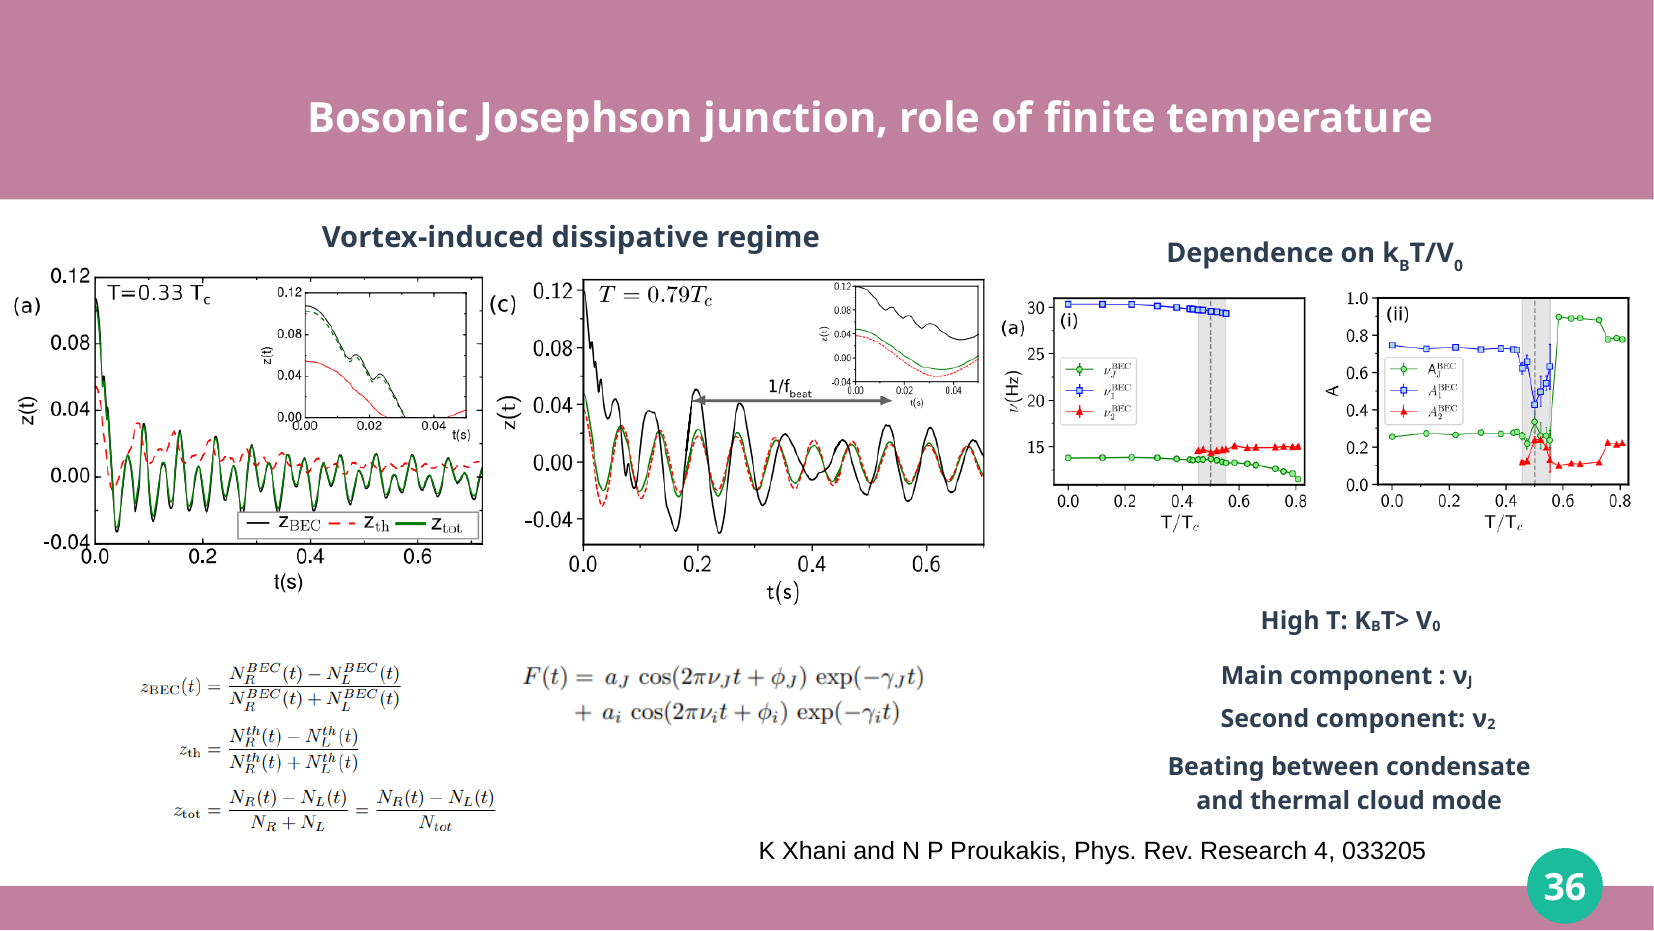

# Bosonic Josephson junction, role of finite temperature
Vortex-induced dissipative regime
Dependence on kBT/V0
High T: KBT> V0
Main component : νJ
Second component: ν2
Beating between condensate and thermal cloud mode
K Xhani and N P Proukakis, Phys. Rev. Research 4, 033205